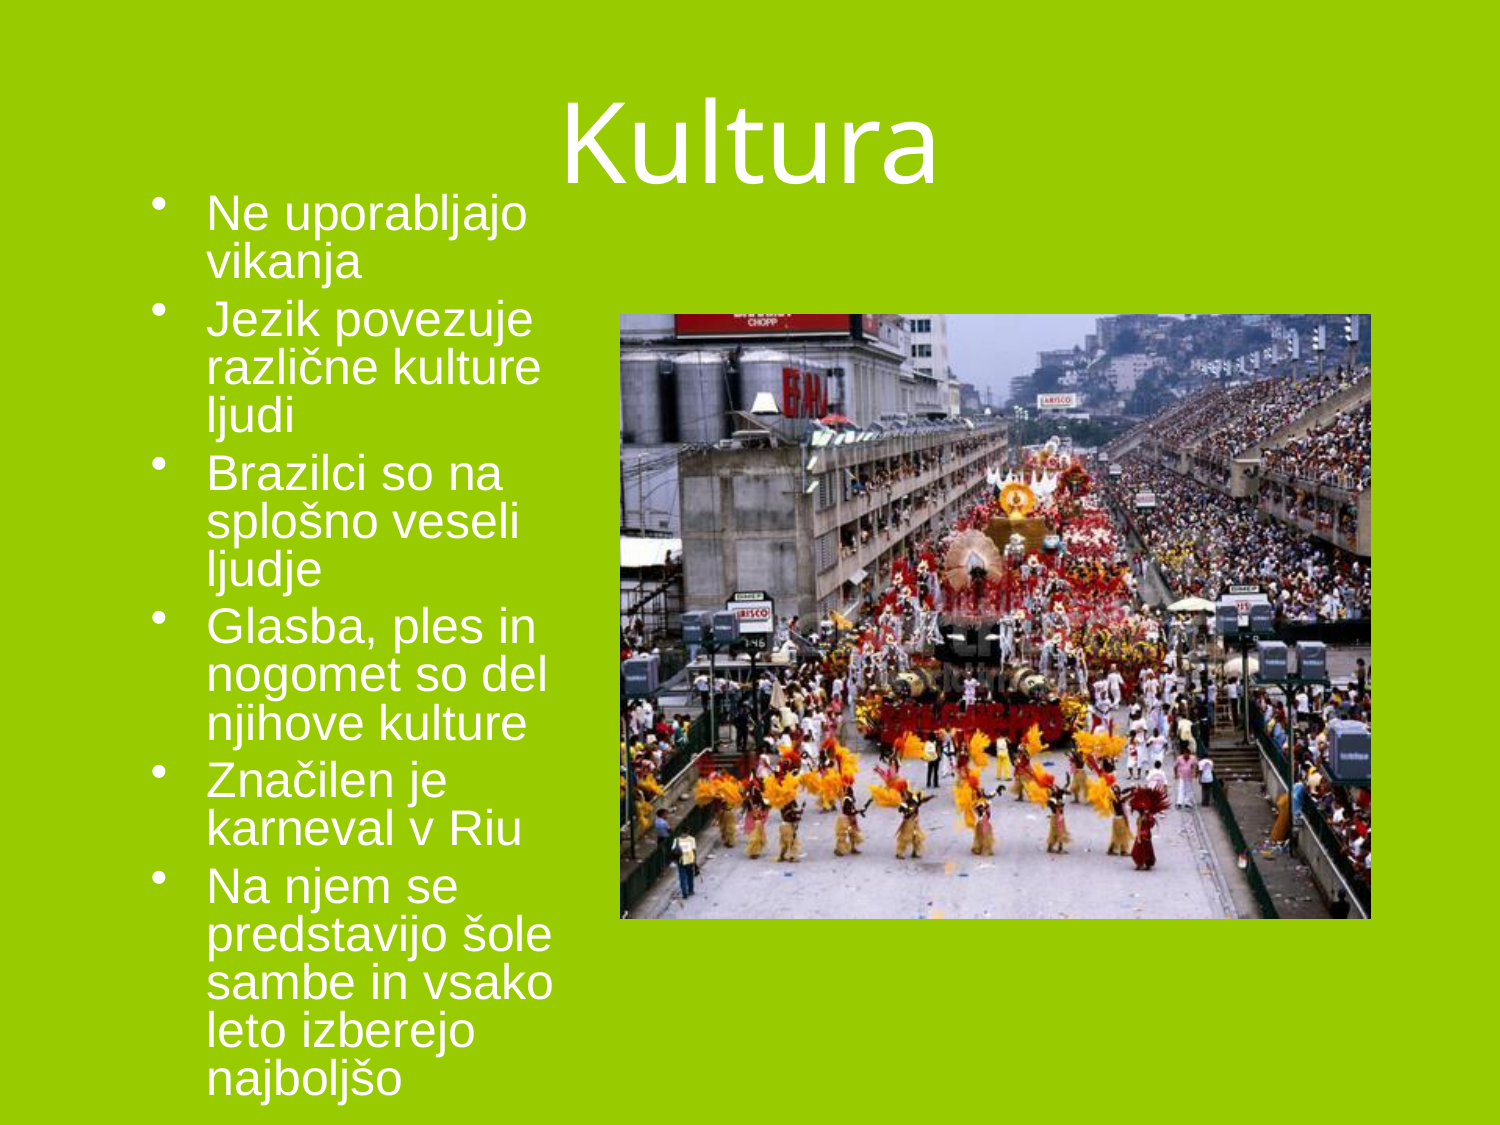

# Kultura
Ne uporabljajo vikanja
Jezik povezuje različne kulture ljudi
Brazilci so na splošno veseli ljudje
Glasba, ples in nogomet so del njihove kulture
Značilen je karneval v Riu
Na njem se predstavijo šole sambe in vsako leto izberejo najboljšo